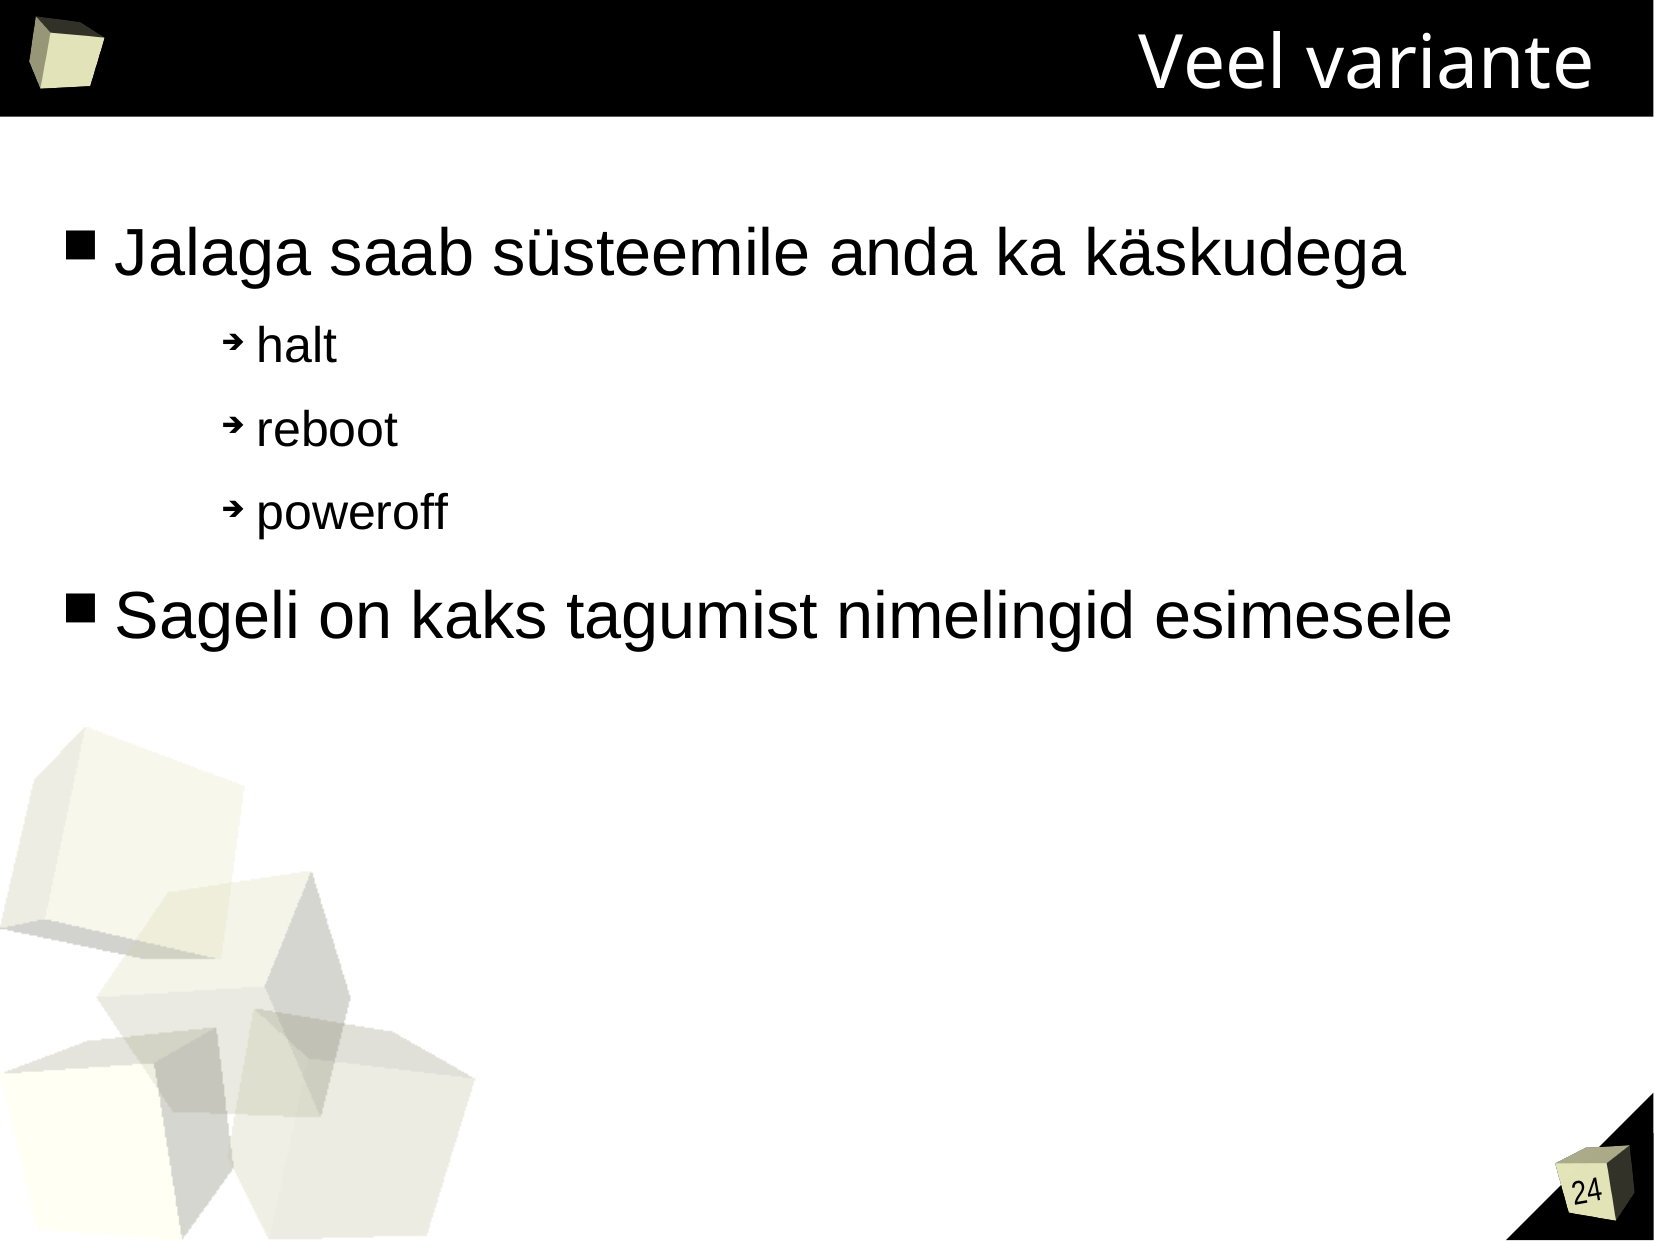

# Veel variante
Jalaga saab süsteemile anda ka käskudega
halt
reboot
poweroff
Sageli on kaks tagumist nimelingid esimesele